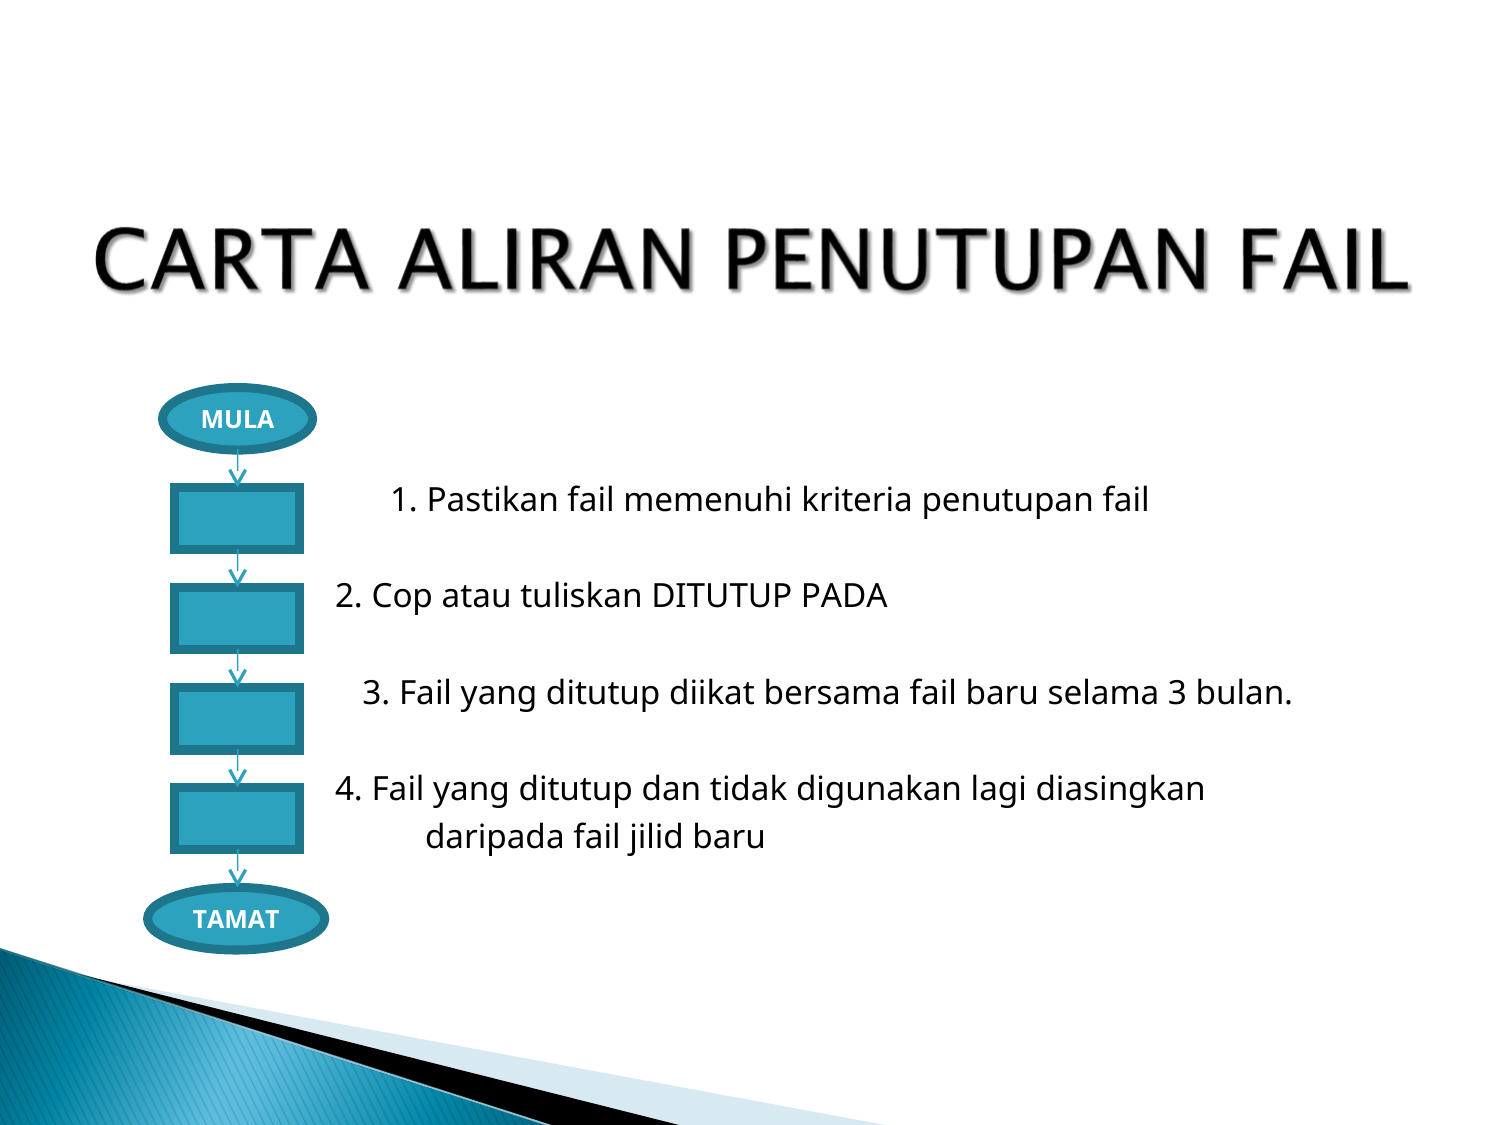

# 1. Pastikan fail memenuhi kriteria penutupan fail
 2. Cop atau tuliskan DITUTUP PADA
		 3. Fail yang ditutup diikat bersama fail baru selama 3 bulan.
 4. Fail yang ditutup dan tidak digunakan lagi diasingkan
			 daripada fail jilid baru
MULA
TAMAT